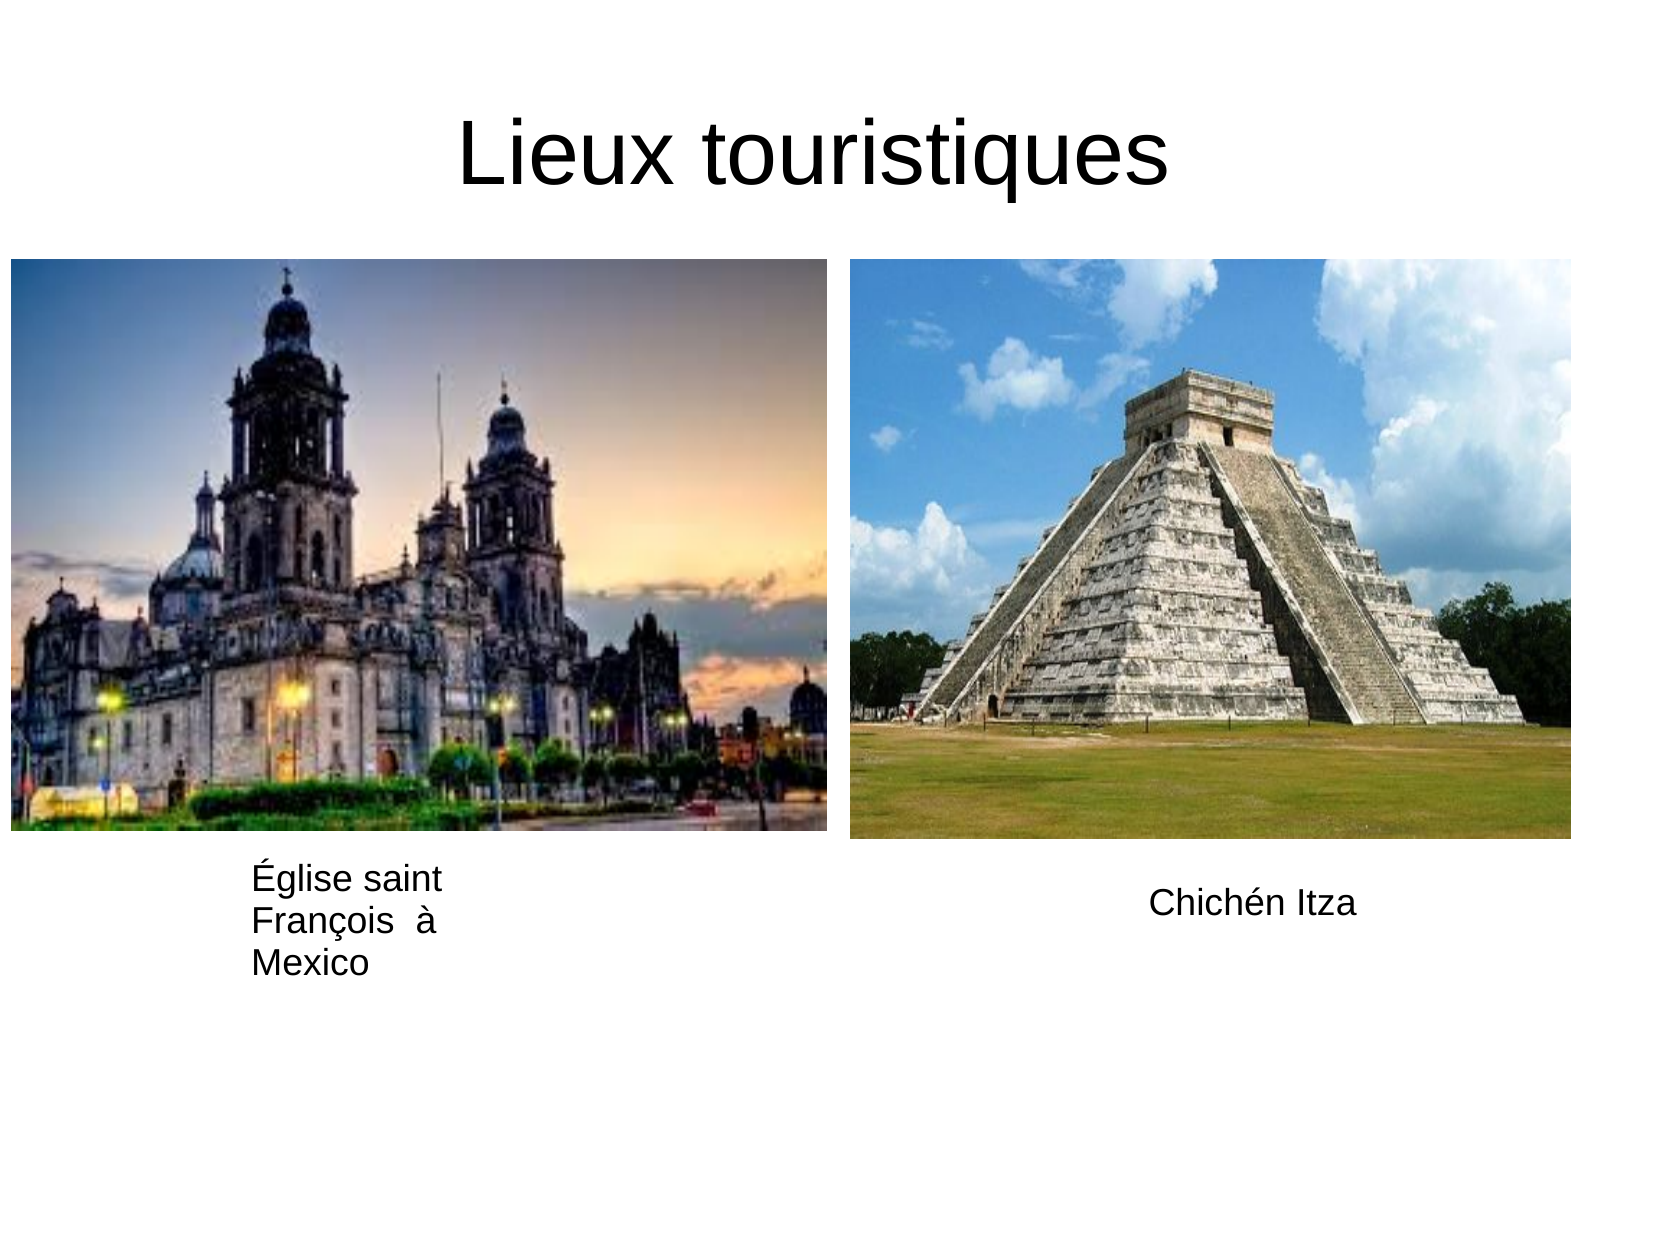

# Lieux touristiques
Église saint François à Mexico
Chichén Itza